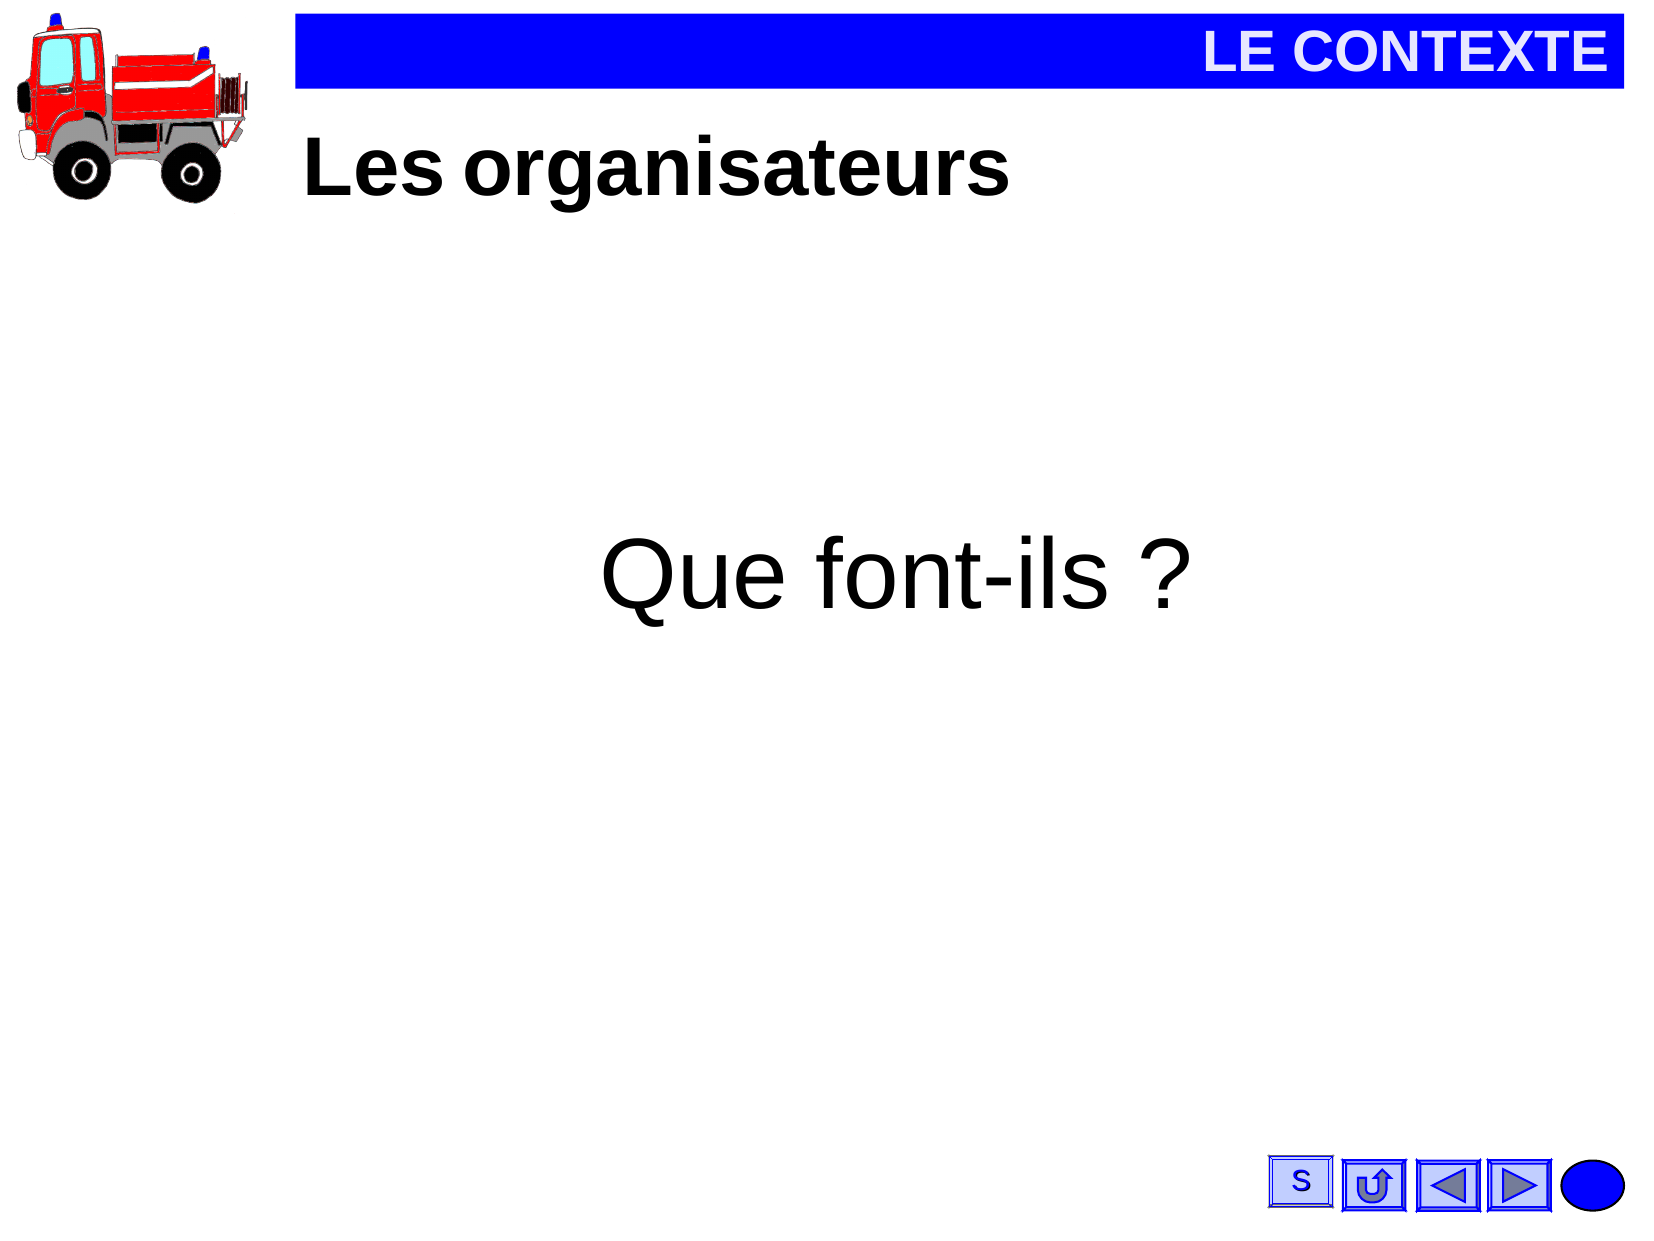

LE CONTEXTE
Les organisateurs
# Que font-ils ?